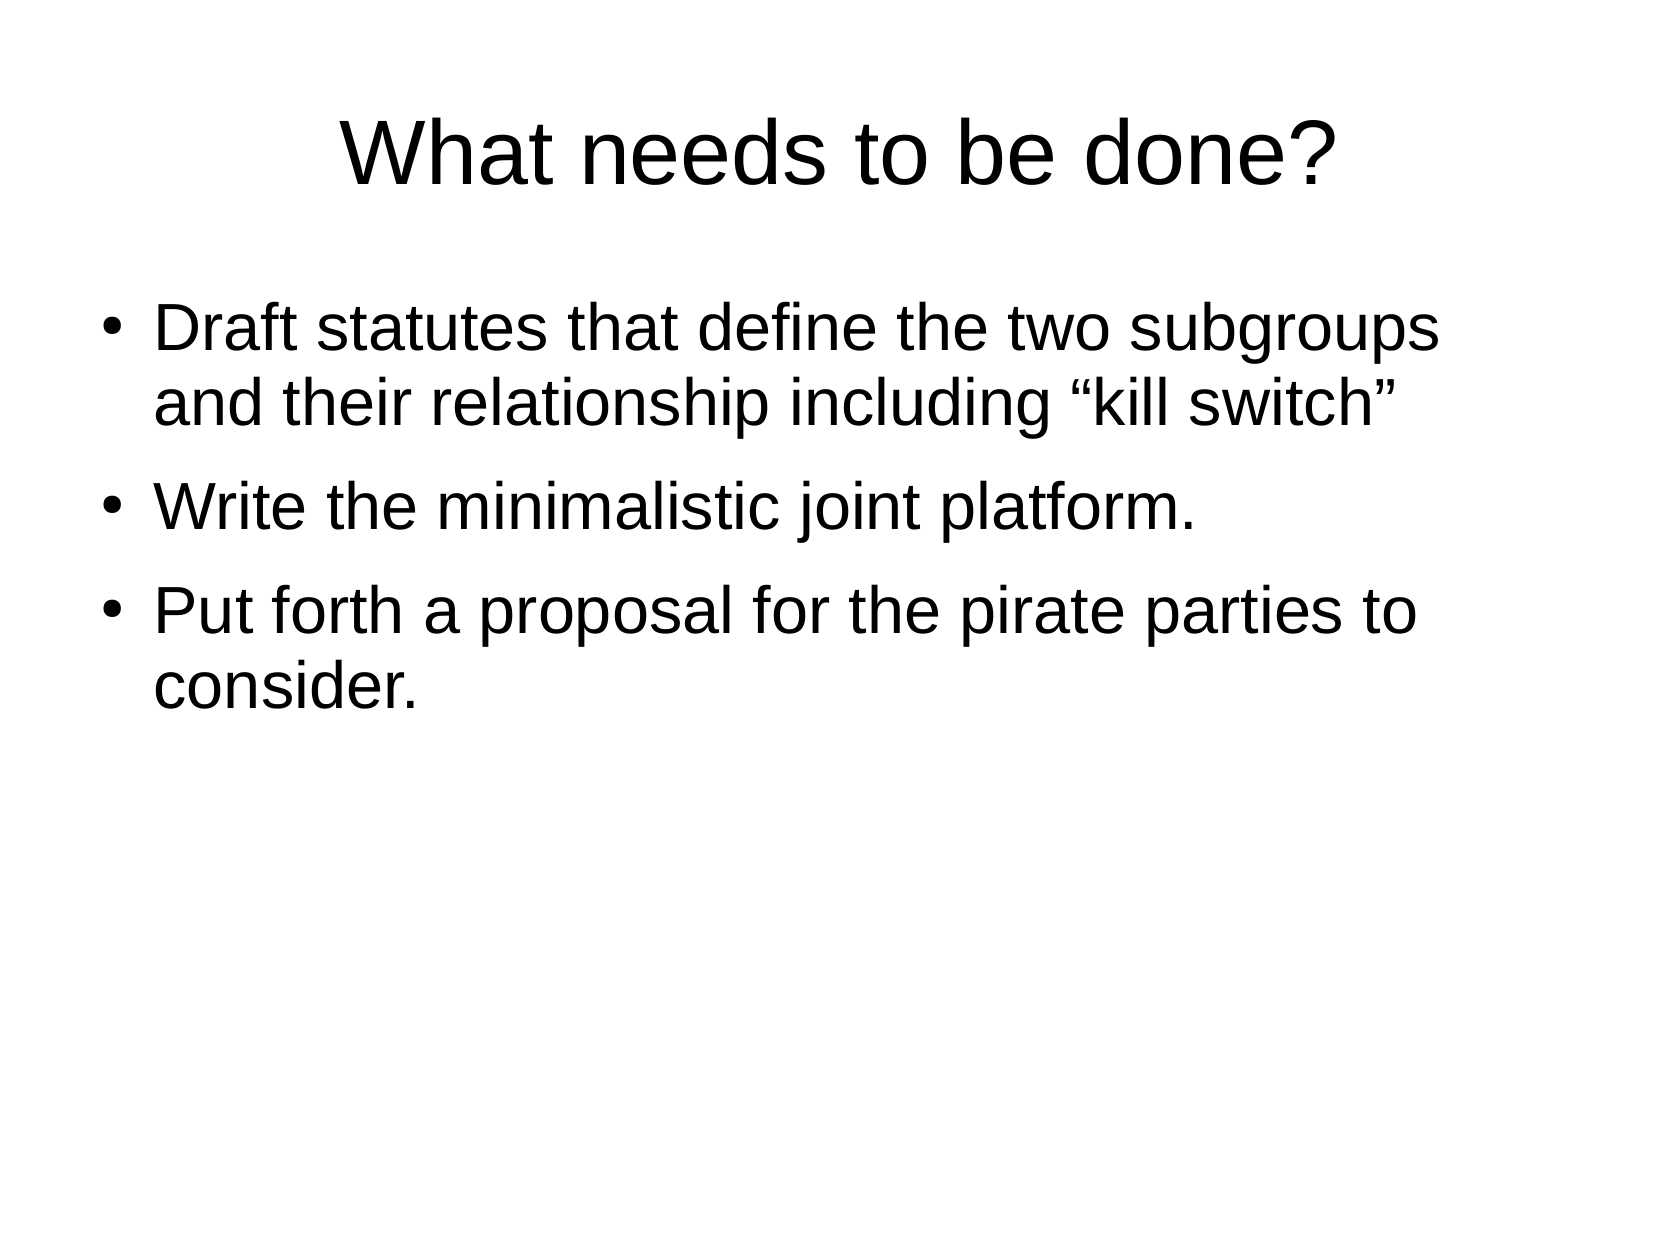

# What needs to be done?
Draft statutes that define the two subgroups and their relationship including “kill switch”
Write the minimalistic joint platform.
Put forth a proposal for the pirate parties to consider.